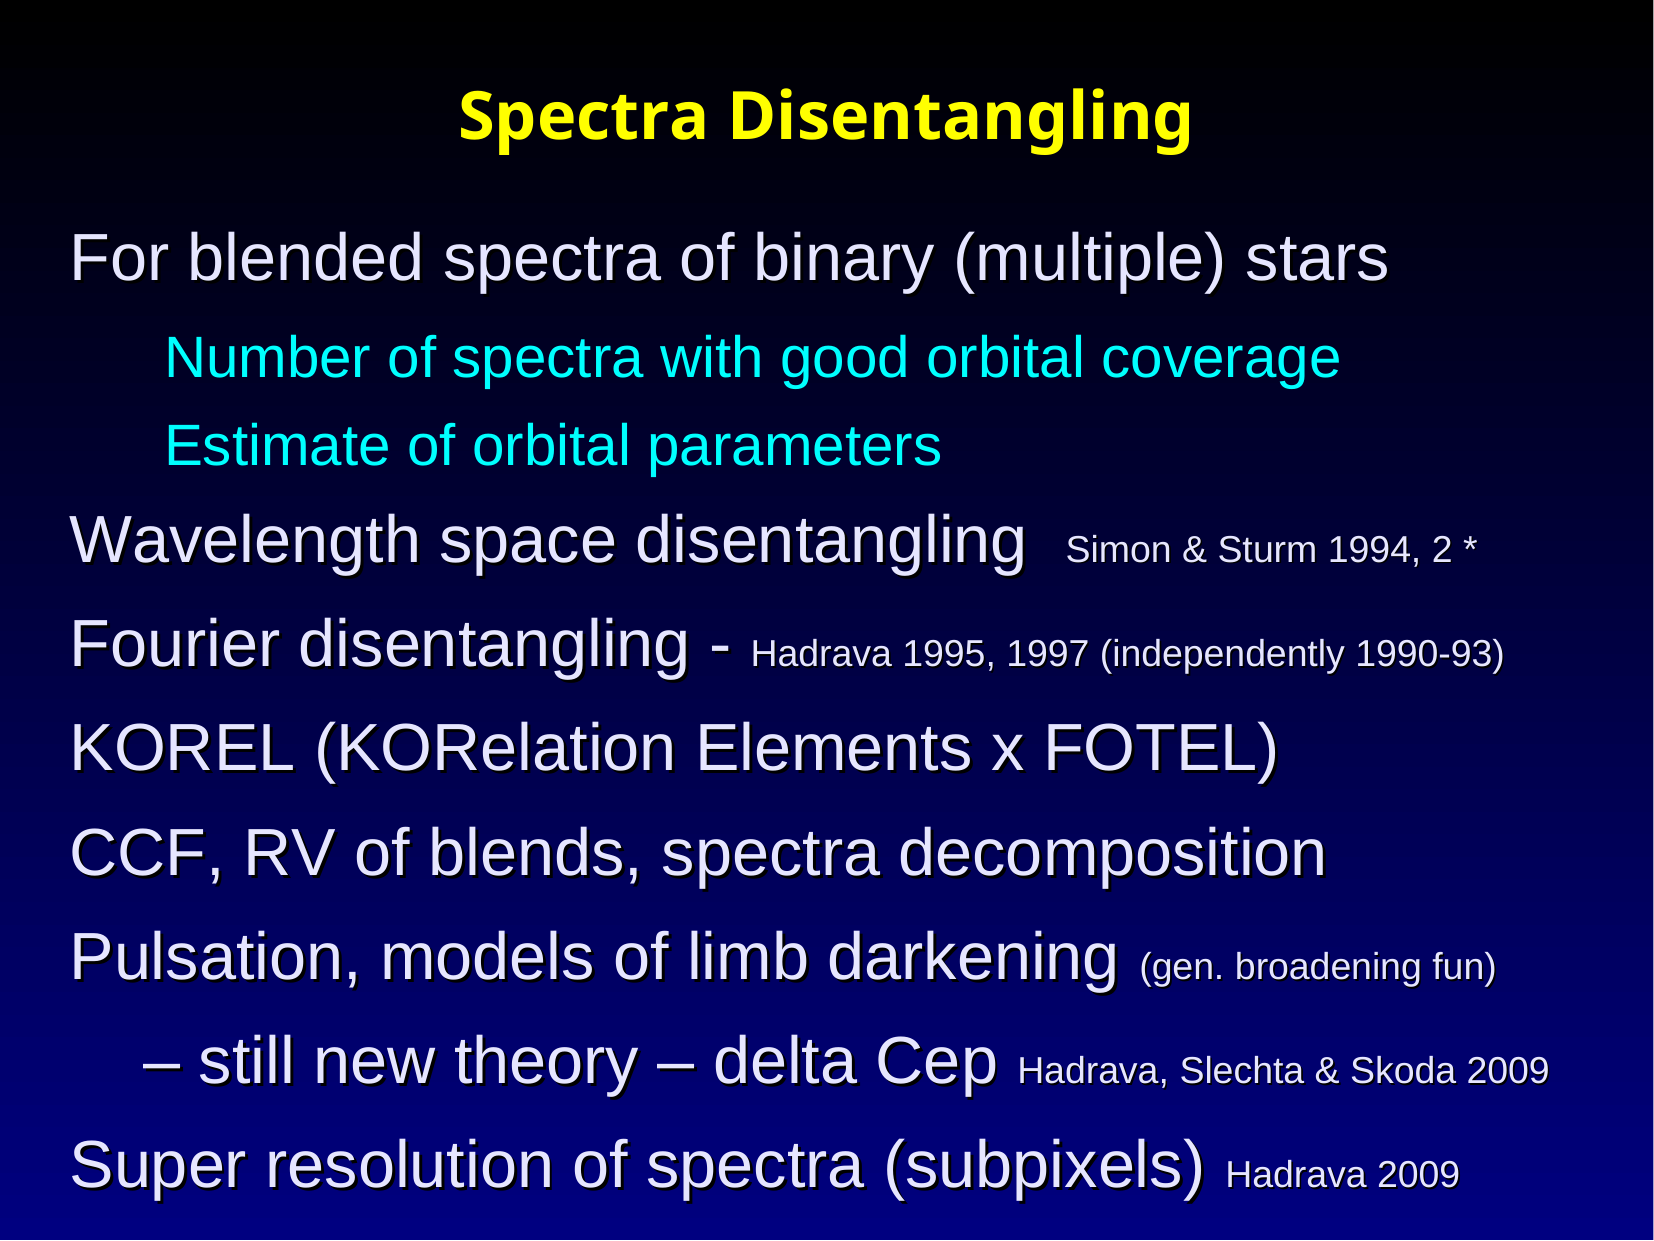

# Spectra Disentangling
For blended spectra of binary (multiple) stars
Number of spectra with good orbital coverage
Estimate of orbital parameters
Wavelength space disentangling Simon & Sturm 1994, 2 *
Fourier disentangling - Hadrava 1995, 1997 (independently 1990-93)
KOREL (KORelation Elements x FOTEL)
CCF, RV of blends, spectra decomposition
Pulsation, models of limb darkening (gen. broadening fun)
 	– still new theory – delta Cep Hadrava, Slechta & Skoda 2009
Super resolution of spectra (subpixels) Hadrava 2009